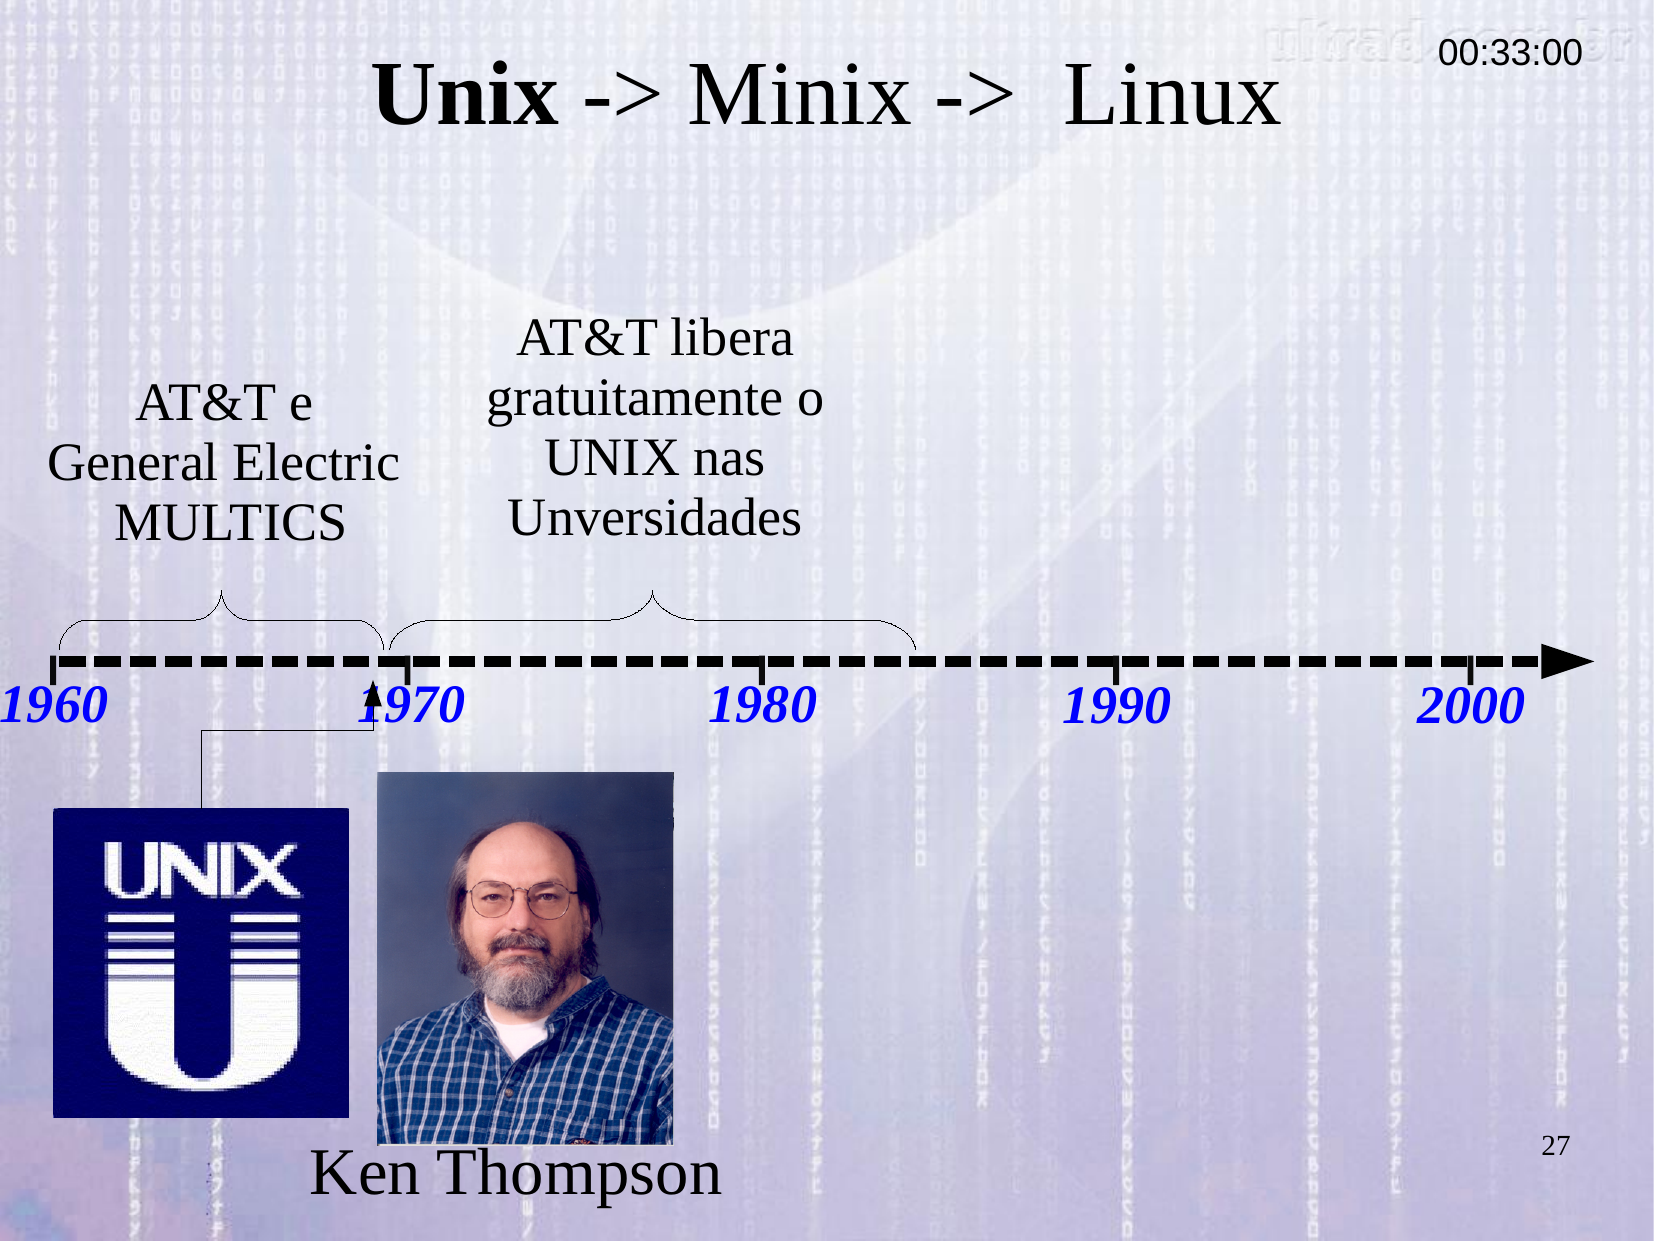

02:51:29
Unix -> Minix -> Linux
AT&T libera gratuitamente o UNIX nas Unversidades
AT&T e
General Electric
 MULTICS
1960
1970
1980
1990
2000
Ken Thompson
27